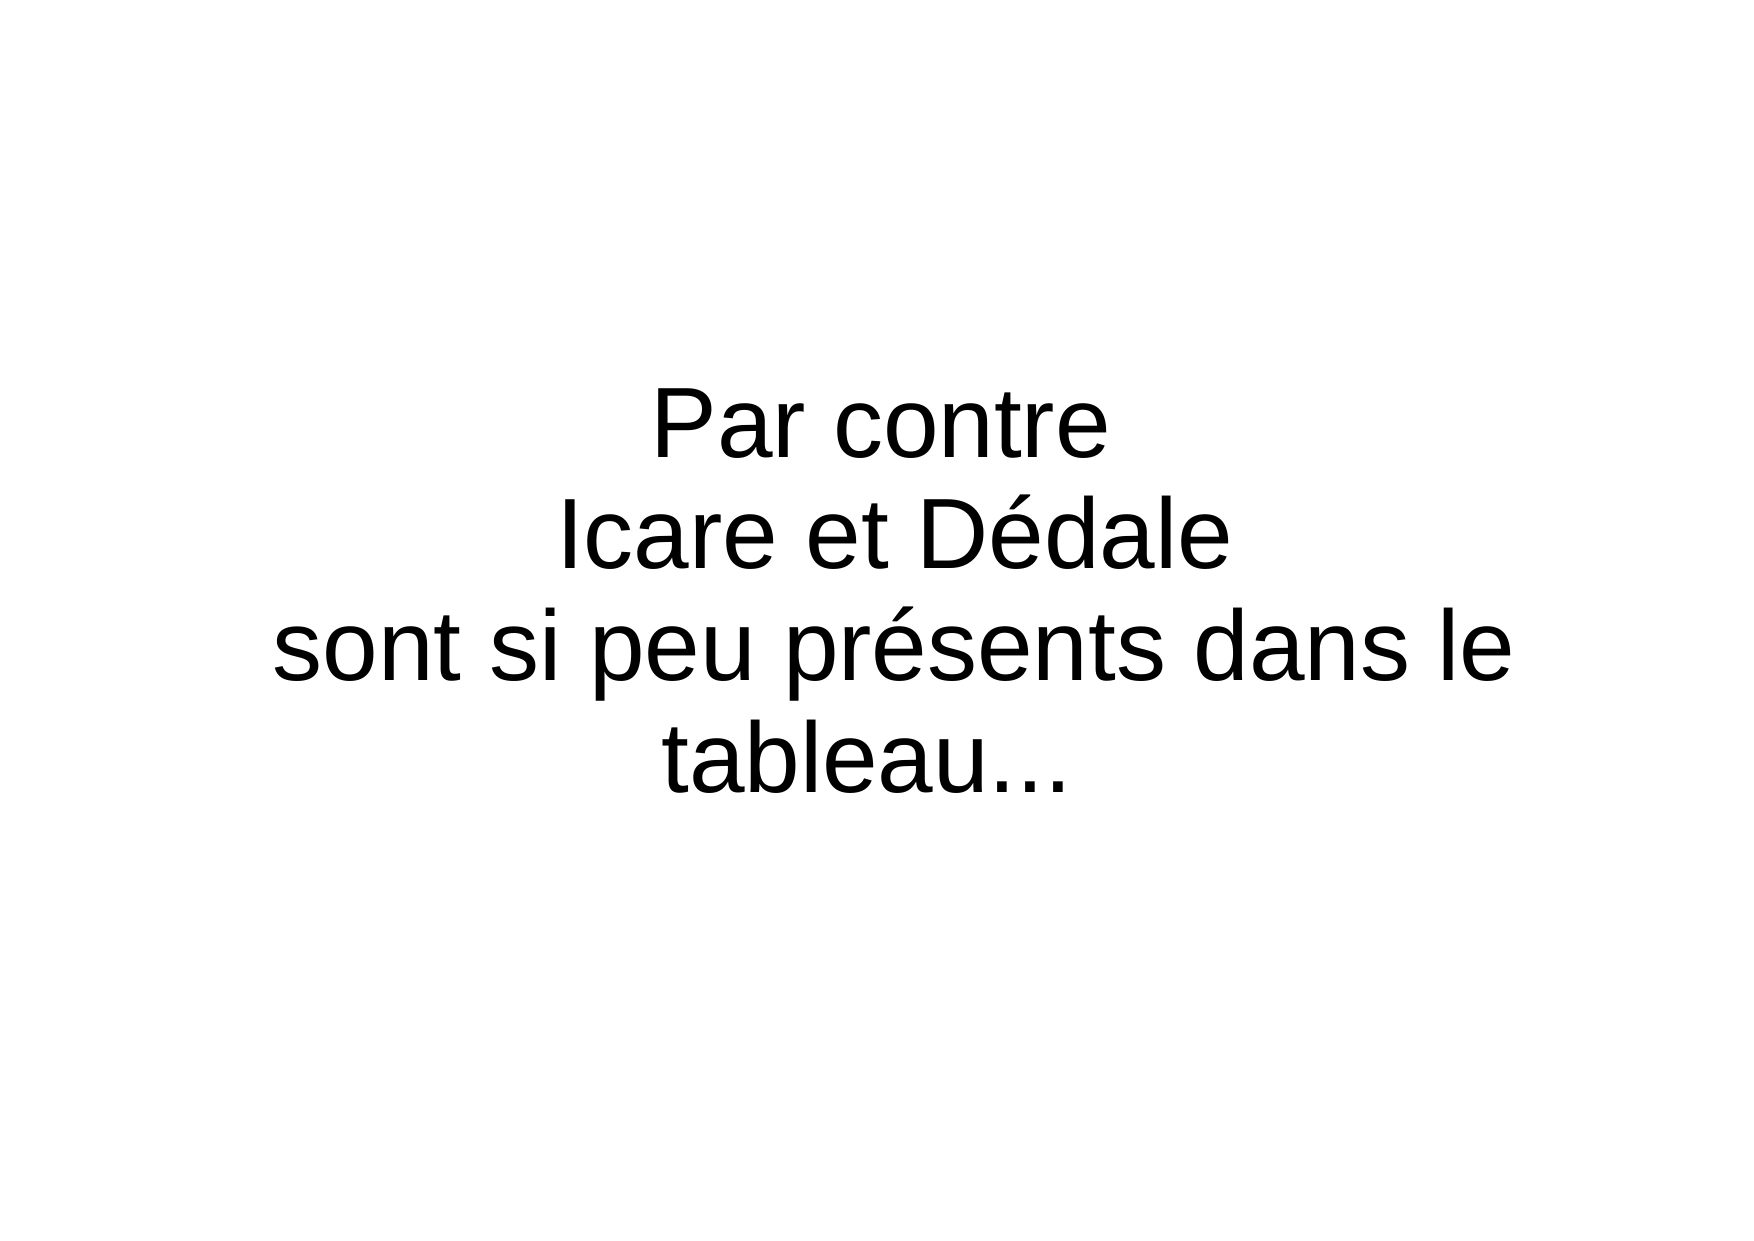

Par contre
Icare et Dédale
sont si peu présents dans le tableau...